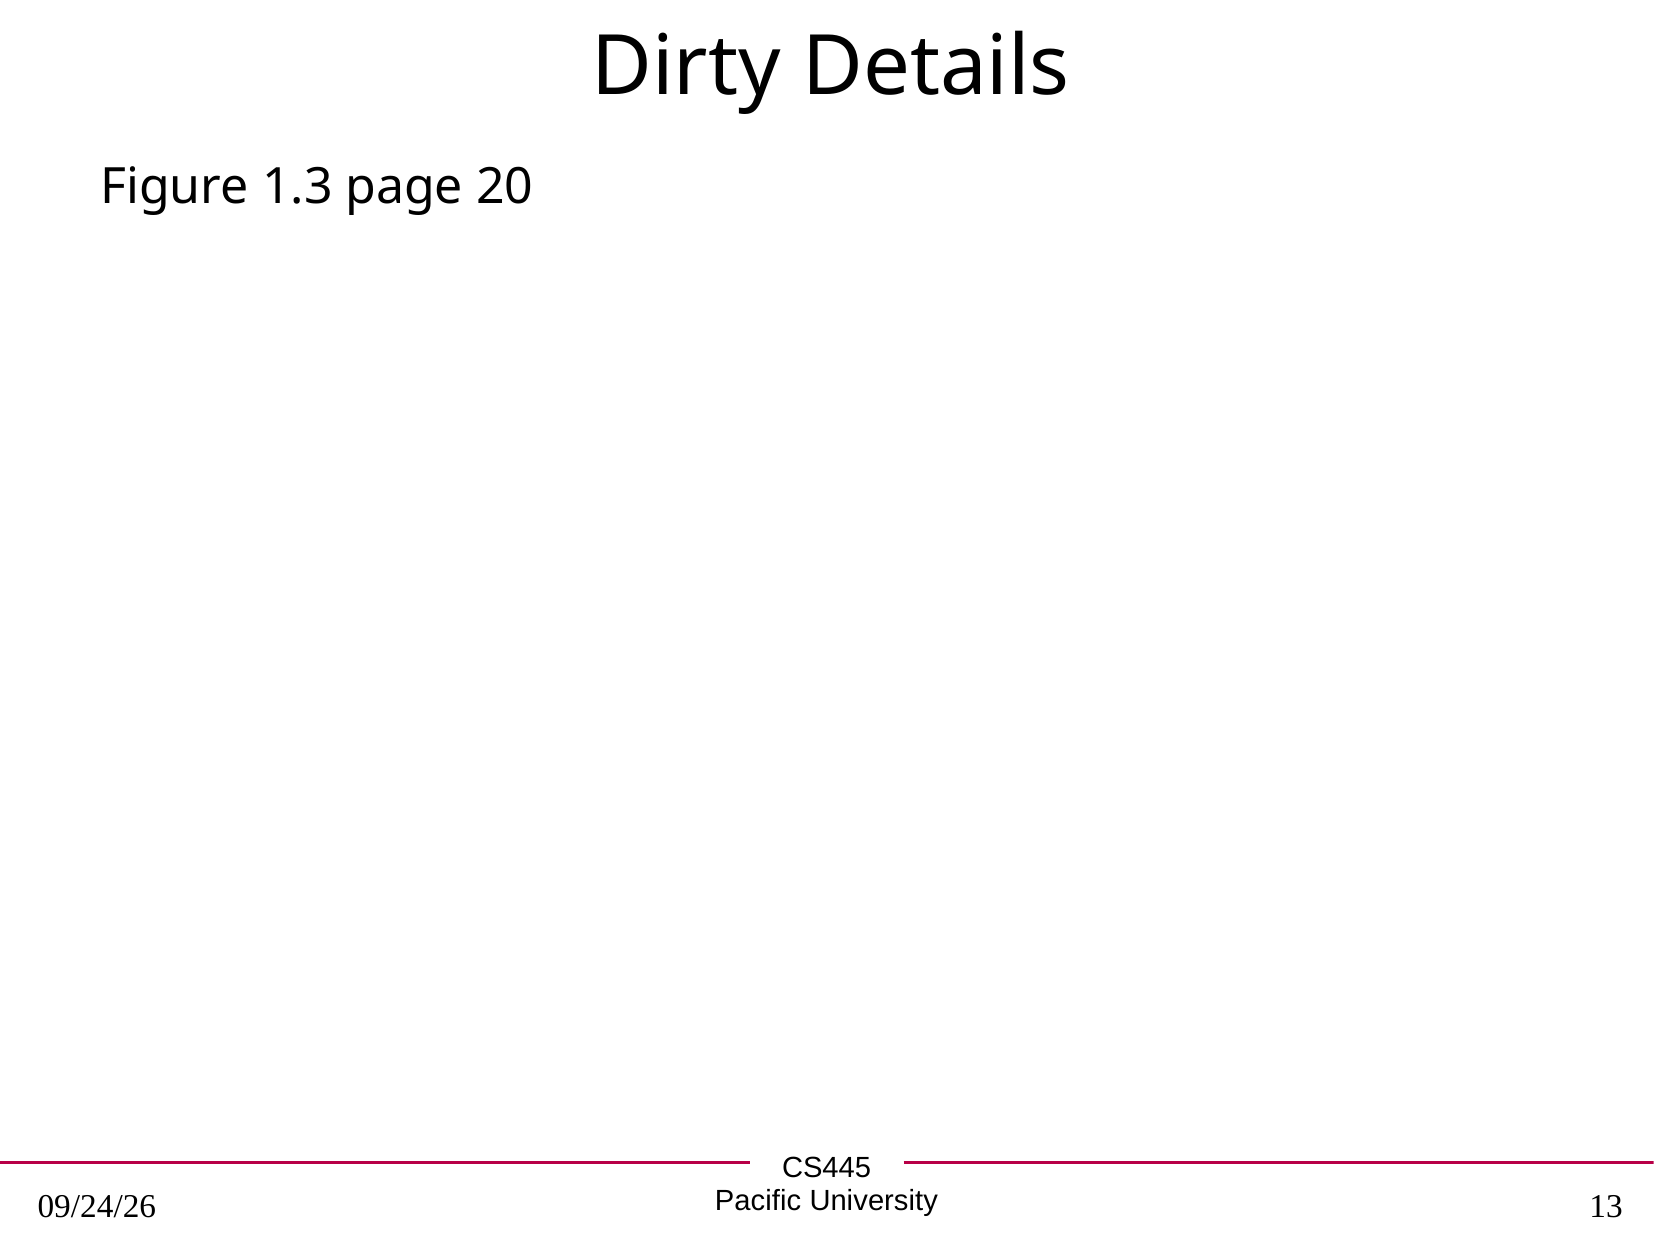

# Dirty Details
Figure 1.3 page 20